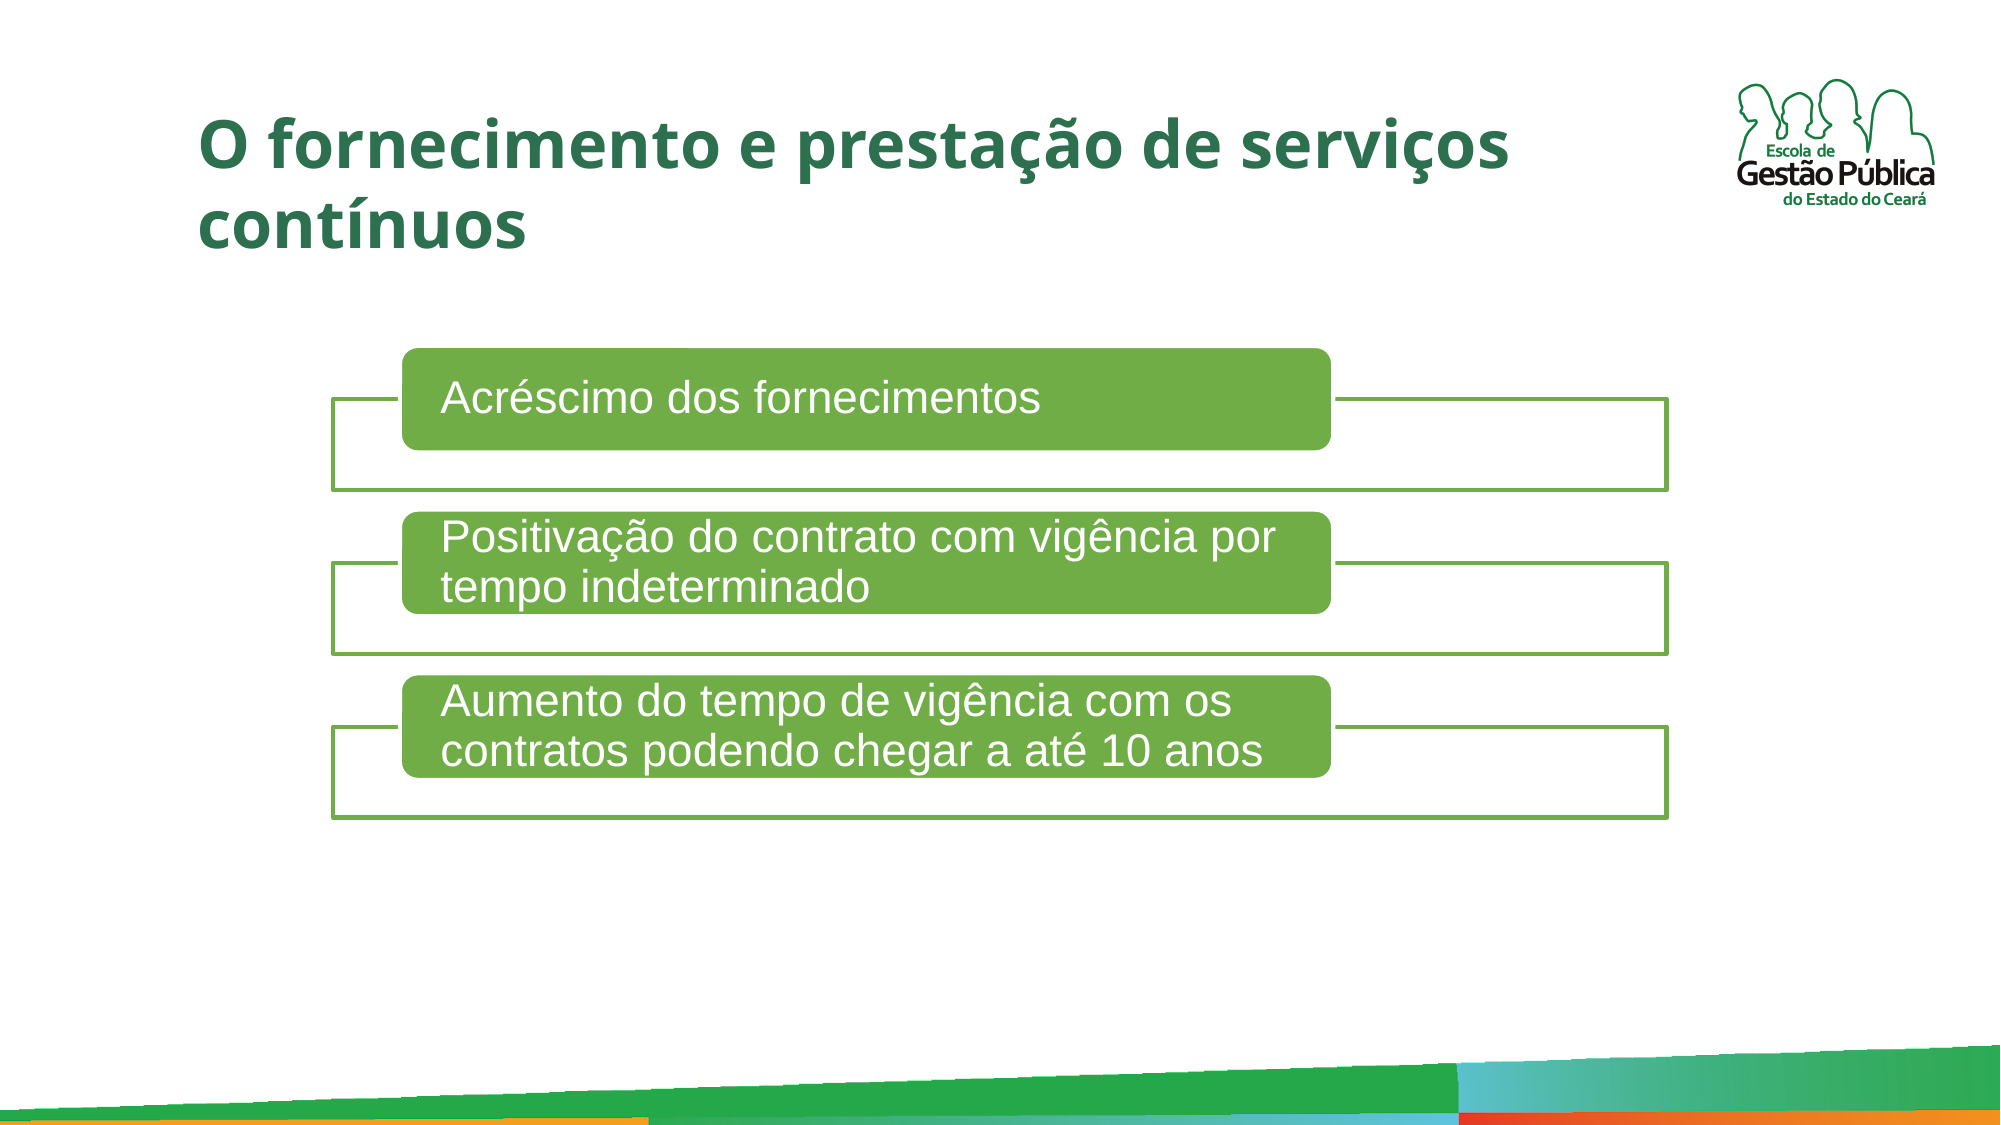

O fornecimento e prestação de serviços contínuos
Acréscimo dos fornecimentos
Positivação do contrato com vigência por tempo indeterminado
Aumento do tempo de vigência com os contratos podendo chegar a até 10 anos